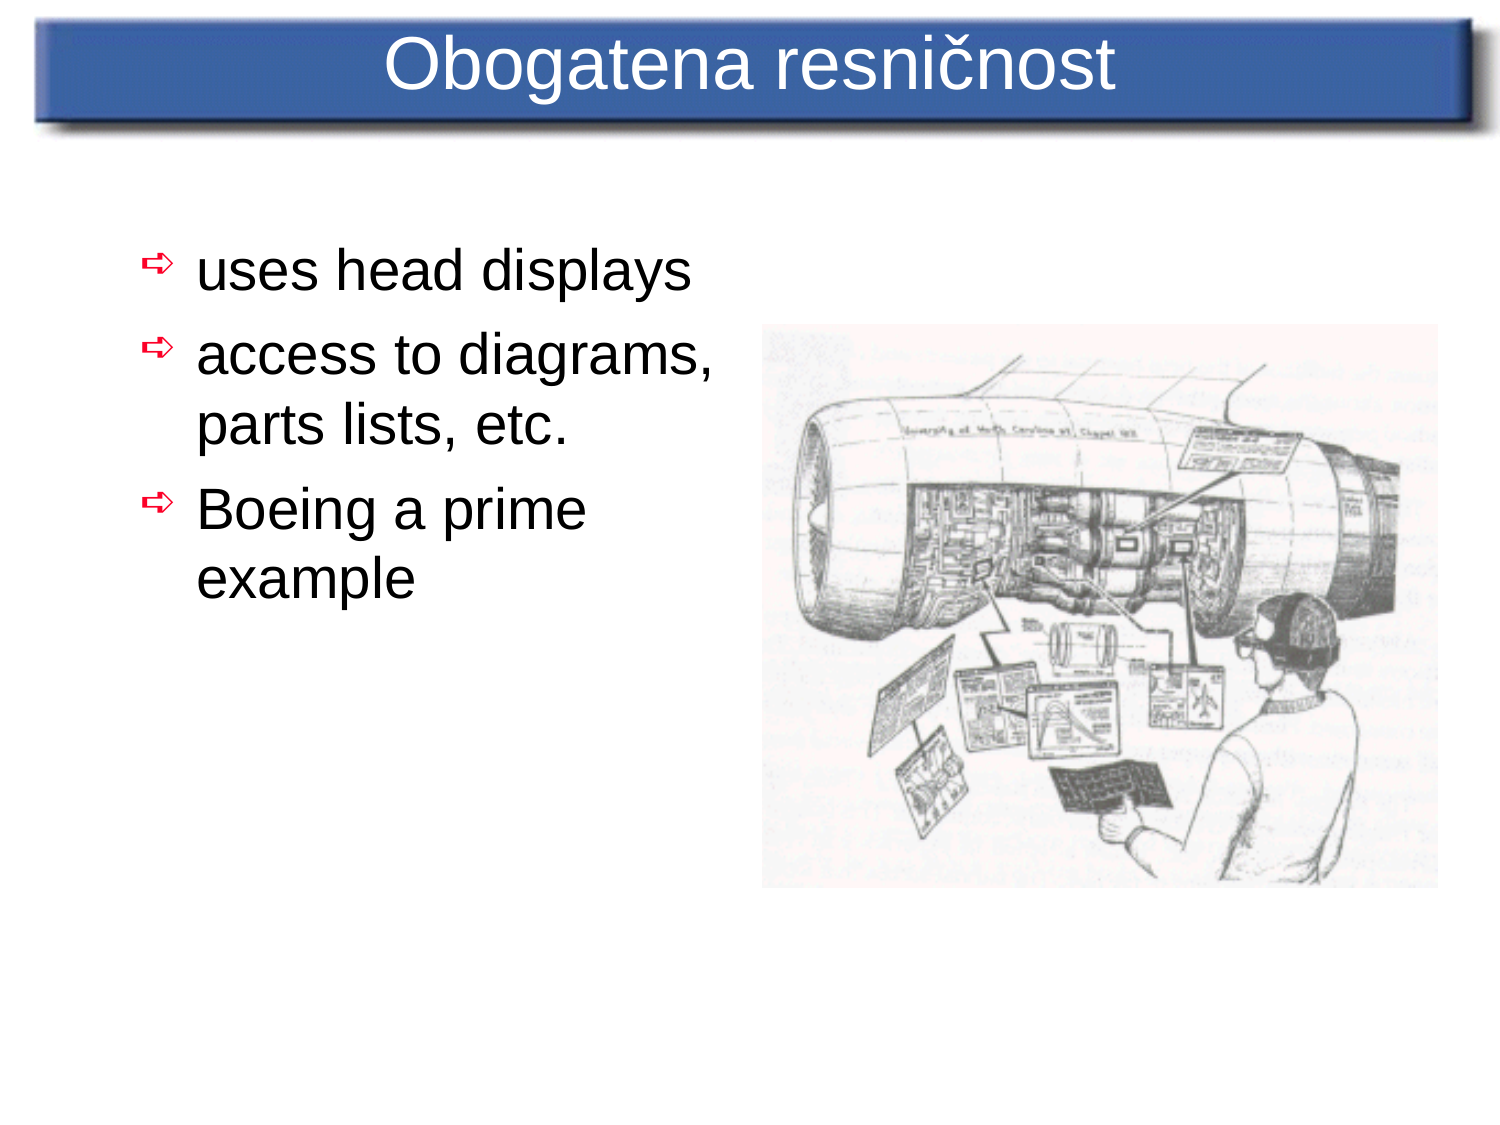

# Obogatena resničnost
uses head displays
access to diagrams, parts lists, etc.
Boeing a prime example